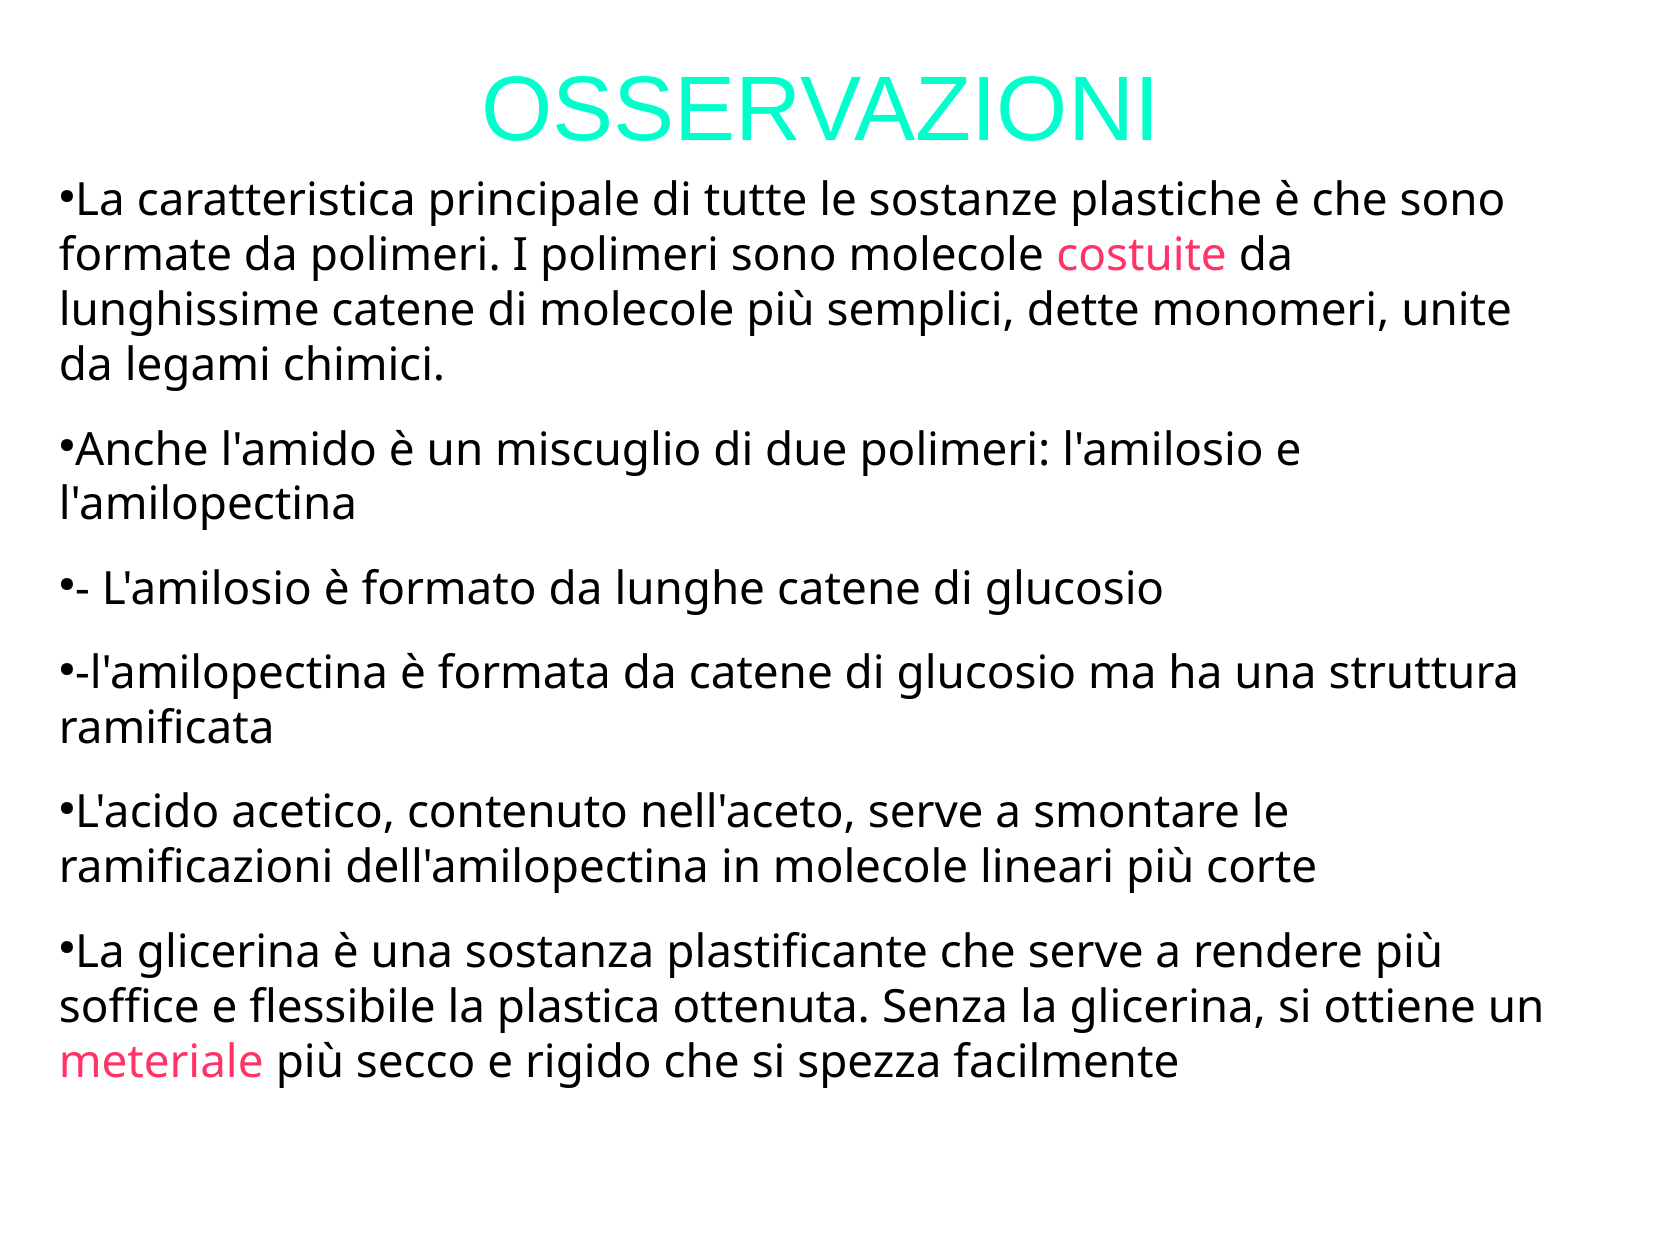

# OSSERVAZIONI
La caratteristica principale di tutte le sostanze plastiche è che sono formate da polimeri. I polimeri sono molecole costuite da lunghissime catene di molecole più semplici, dette monomeri, unite da legami chimici.
Anche l'amido è un miscuglio di due polimeri: l'amilosio e l'amilopectina
- L'amilosio è formato da lunghe catene di glucosio
-l'amilopectina è formata da catene di glucosio ma ha una struttura ramificata
L'acido acetico, contenuto nell'aceto, serve a smontare le ramificazioni dell'amilopectina in molecole lineari più corte
La glicerina è una sostanza plastificante che serve a rendere più soffice e flessibile la plastica ottenuta. Senza la glicerina, si ottiene un meteriale più secco e rigido che si spezza facilmente